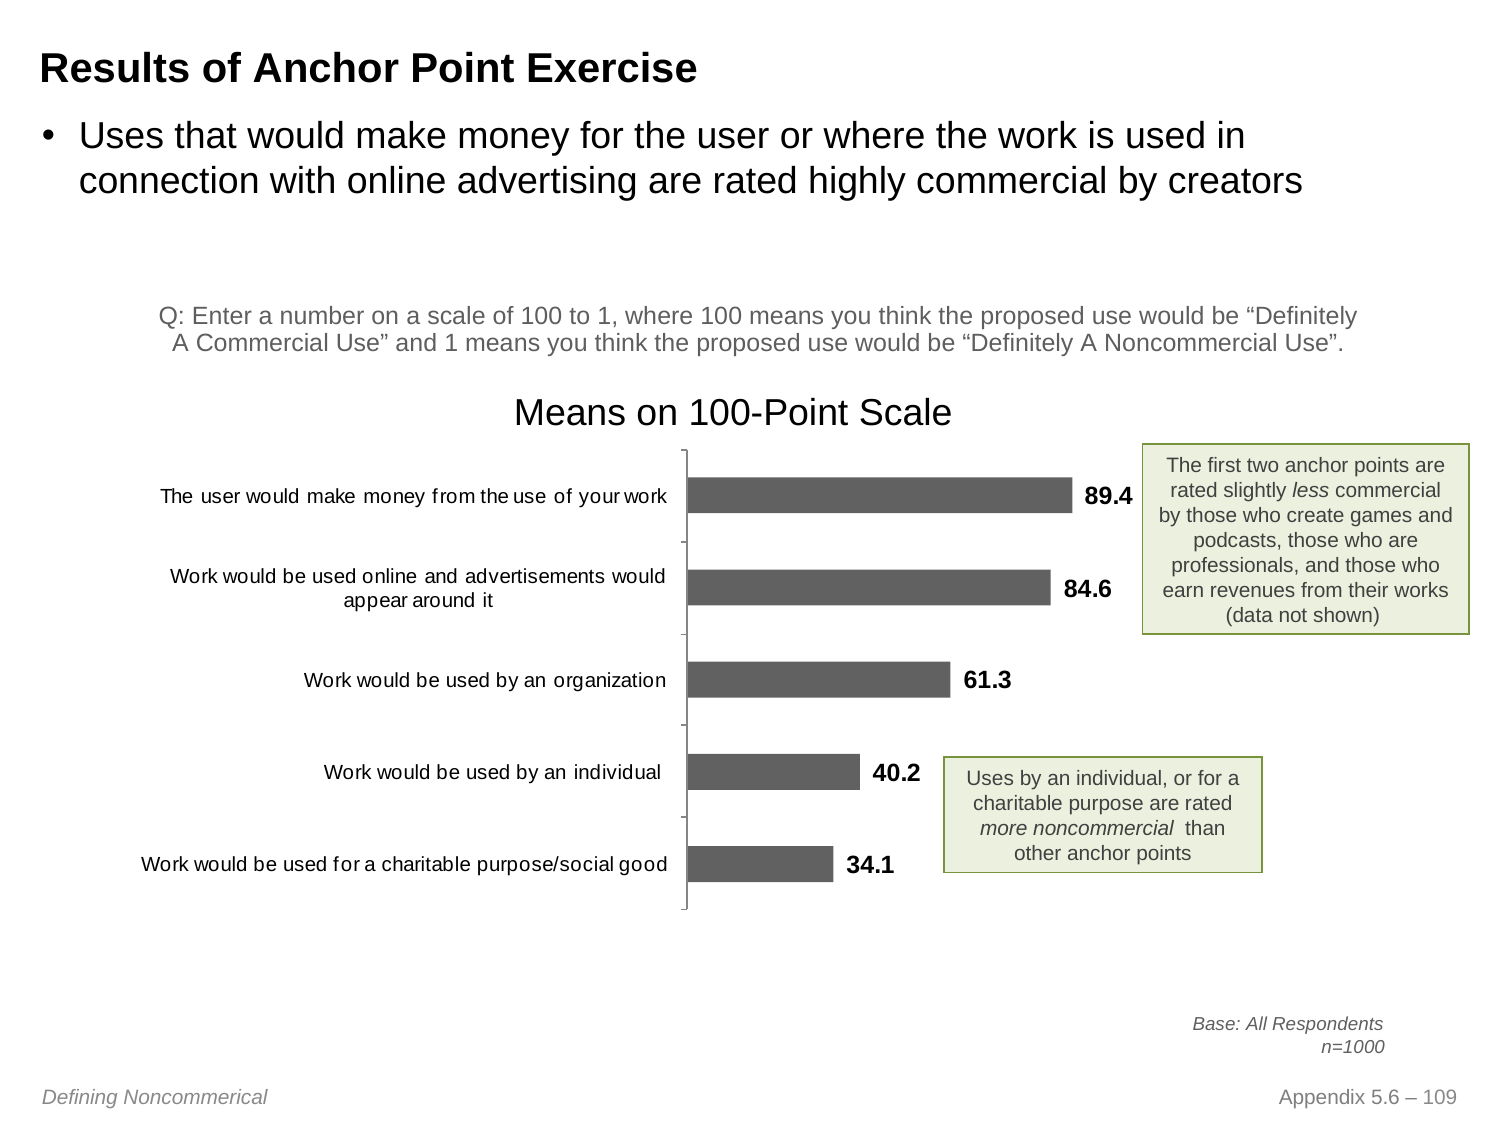

Results of Anchor Point Exercise
Uses that would make money for the user or where the work is used in connection with online advertising are rated highly commercial by creators
Q: Enter a number on a scale of 100 to 1, where 100 means you think the proposed use would be “Definitely A Commercial Use” and 1 means you think the proposed use would be “Definitely A Noncommercial Use”.
Means on 100-Point Scale
The first two anchor points are rated slightly less commercial by those who create games and podcasts, those who are professionals, and those who earn revenues from their works (data not shown)
Uses by an individual, or for a charitable purpose are rated more noncommercial than other anchor points
Base: All Respondents
n=1000
Defining Noncommerical
Appendix 5.6 –